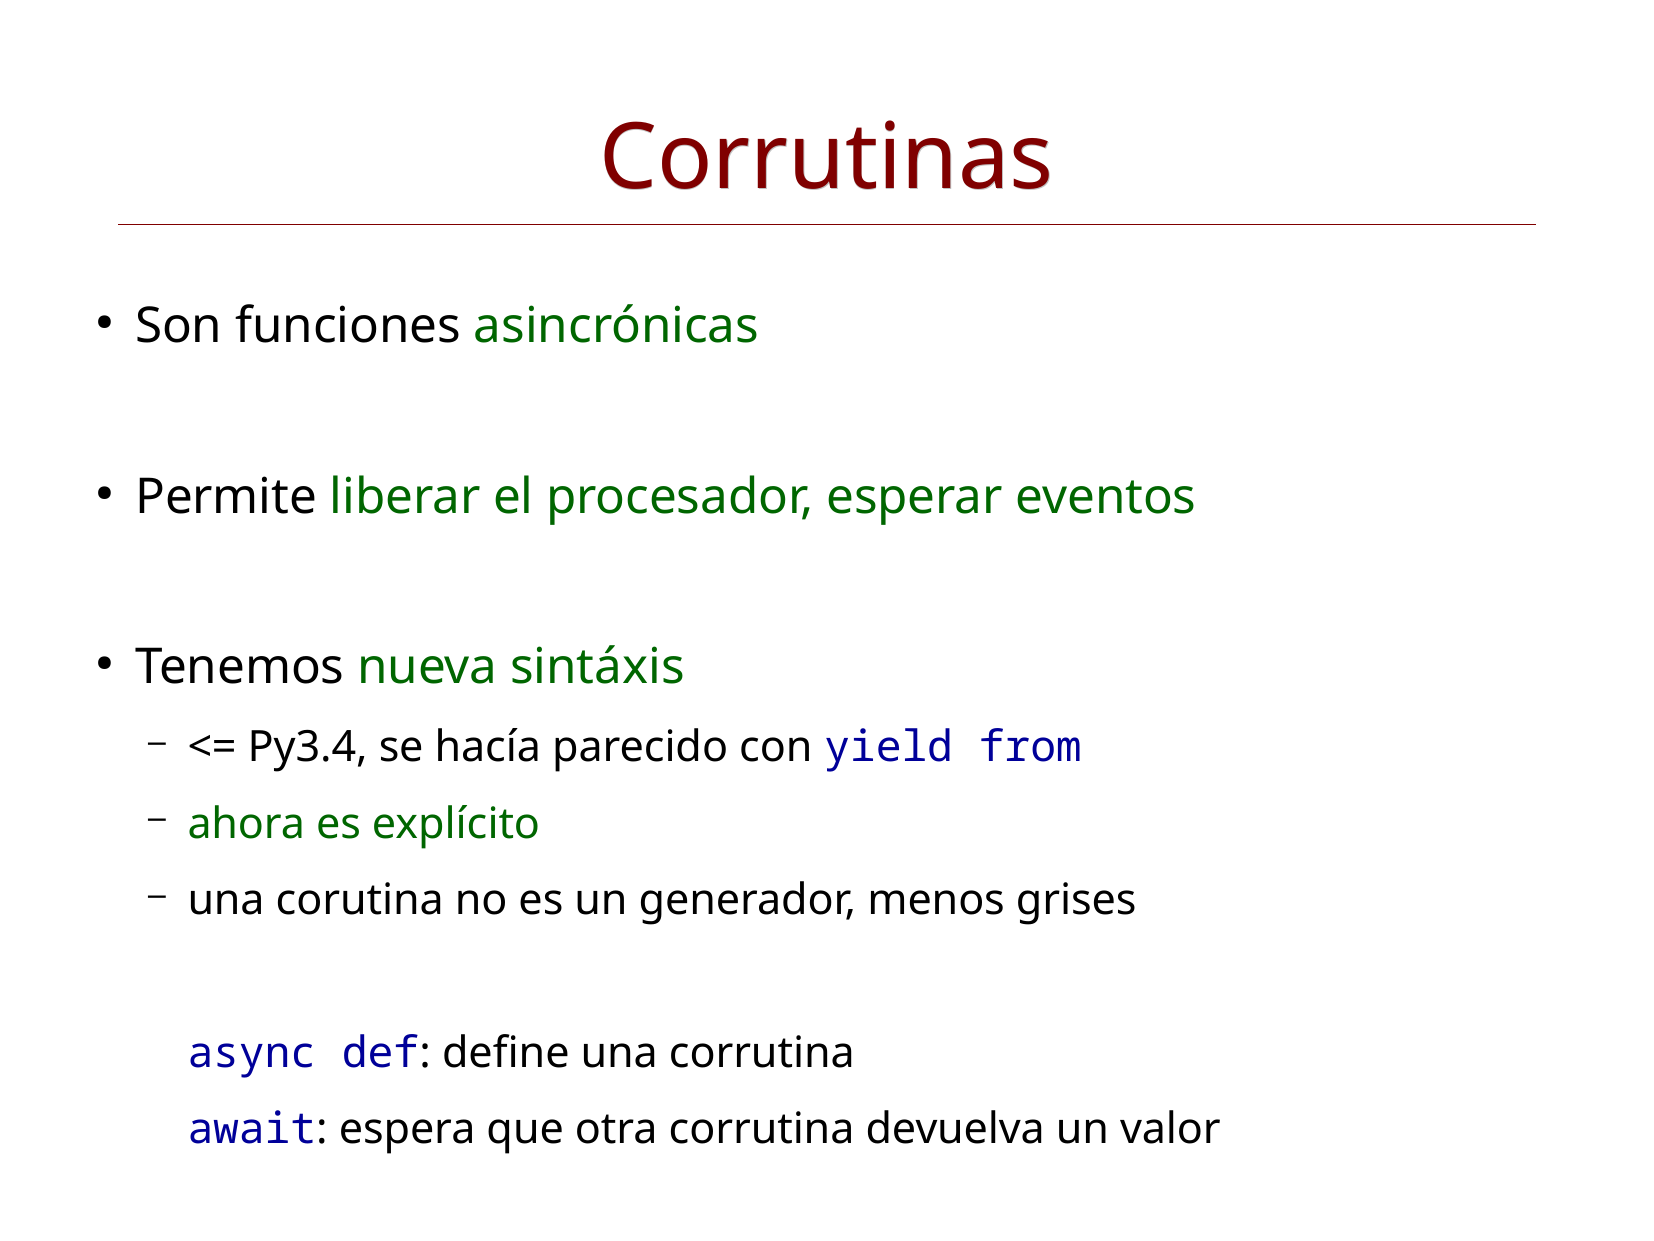

# Corrutinas
Son funciones asincrónicas
Permite liberar el procesador, esperar eventos
Tenemos nueva sintáxis
<= Py3.4, se hacía parecido con yield from
ahora es explícito
una corutina no es un generador, menos grises
async def: define una corrutina
await: espera que otra corrutina devuelva un valor